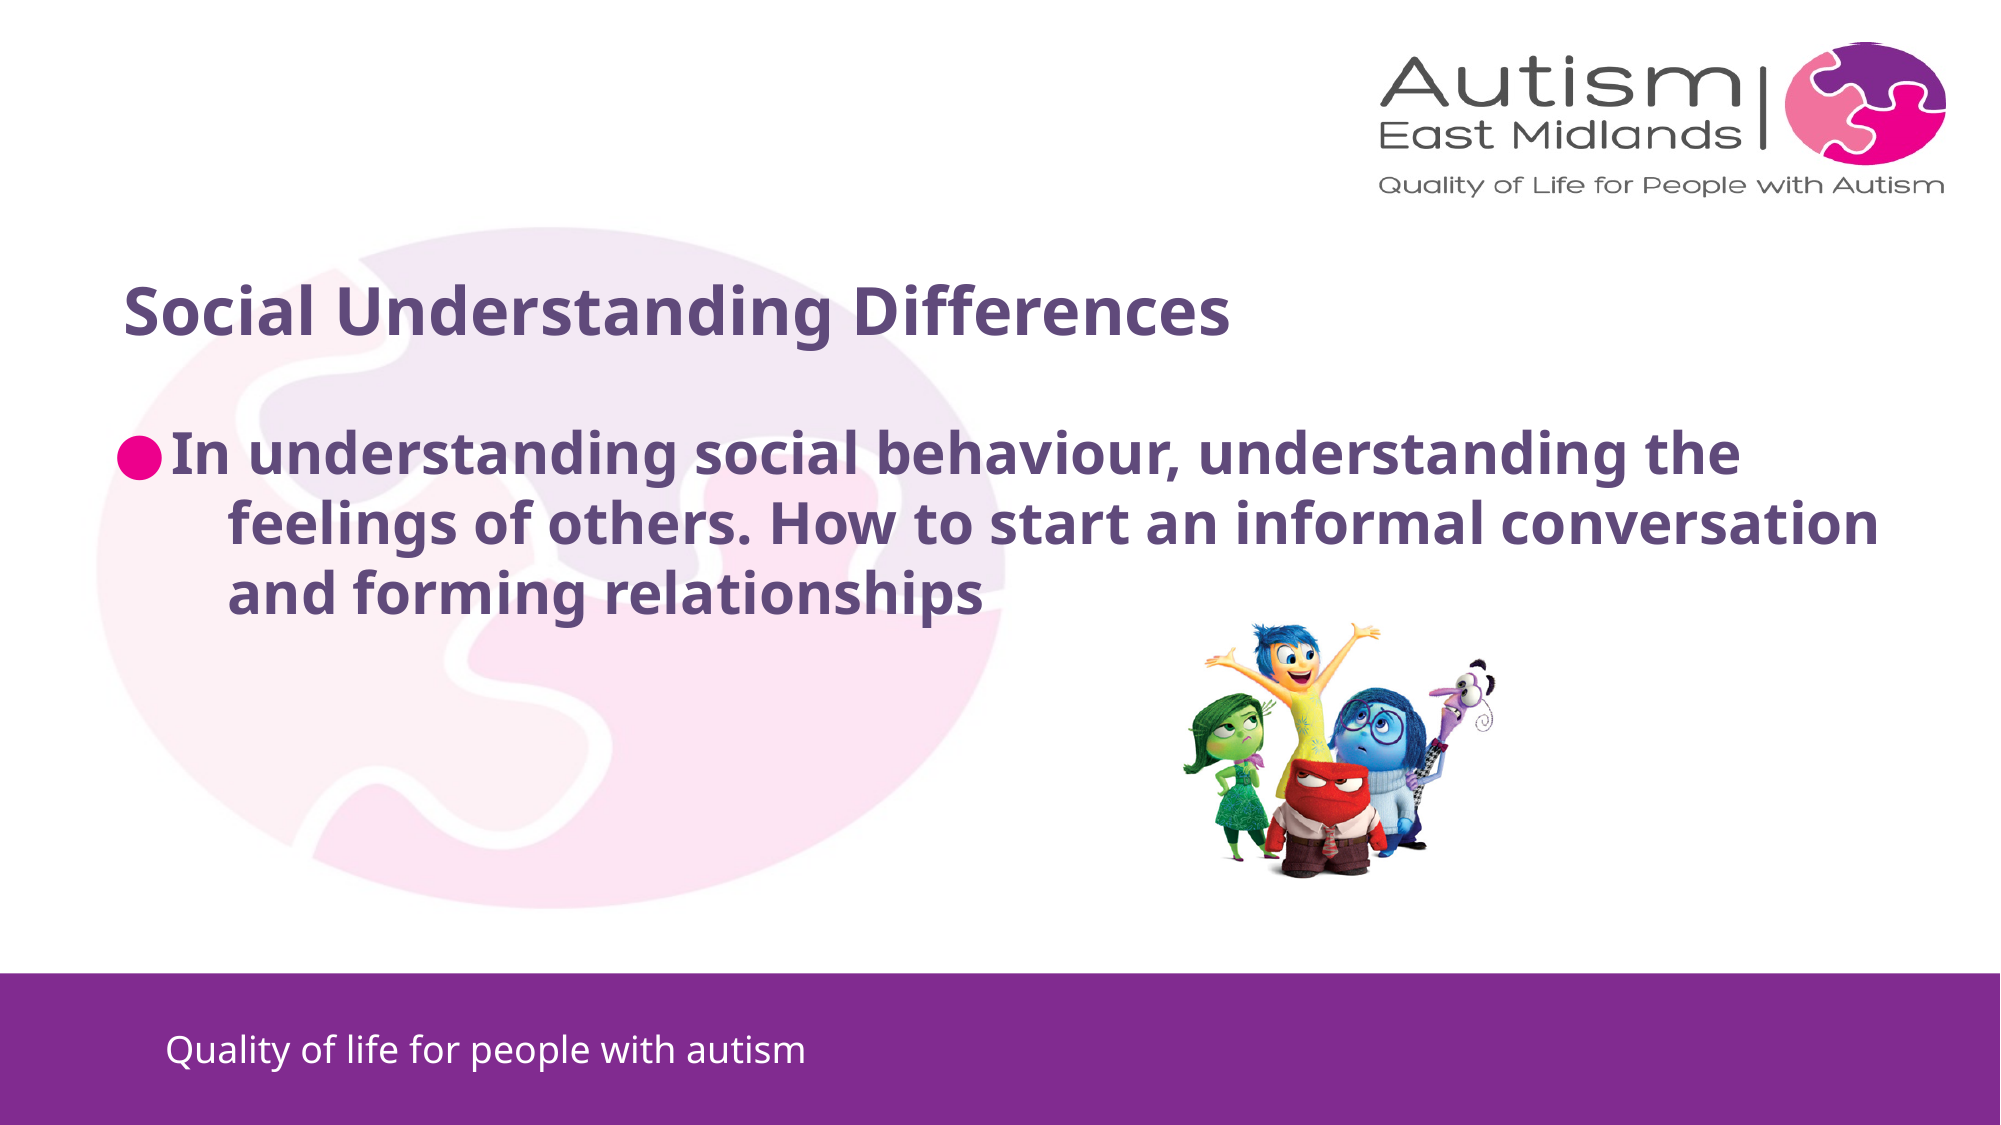

# Social Understanding Differences
In understanding social behaviour, understanding the feelings of others. How to start an informal conversation and forming relationships